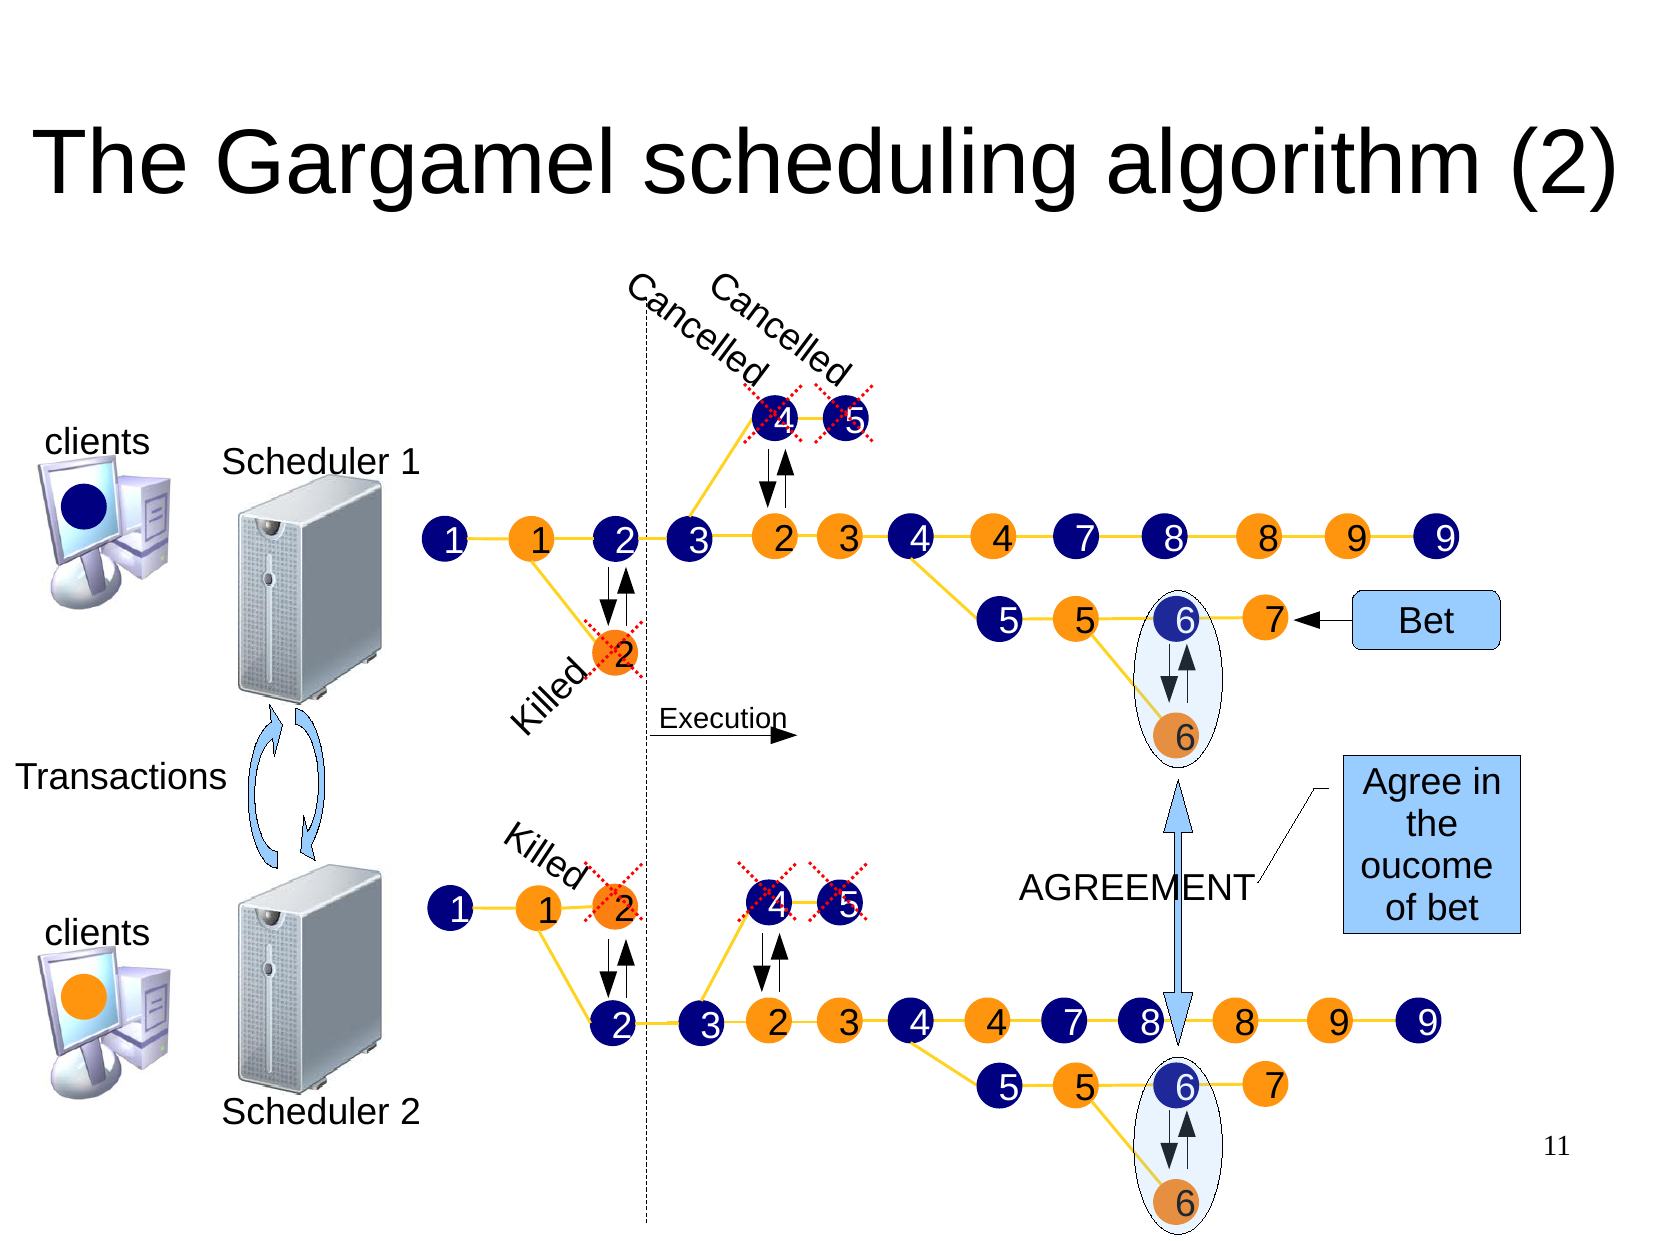

# The Gargamel scheduling algorithm (2)
Cancelled
Cancelled
4
5
clients
Scheduler 1
2
3
4
4
7
8
8
9
9
1
1
2
3
Bet
7
5
6
5
2
Killed
6
Execution
Transactions
Agree in
the
oucome
of bet
Killed
AGREEMENT
4
5
2
1
1
clients
2
3
4
4
7
8
8
9
9
2
3
7
5
6
5
Scheduler 2
11
6